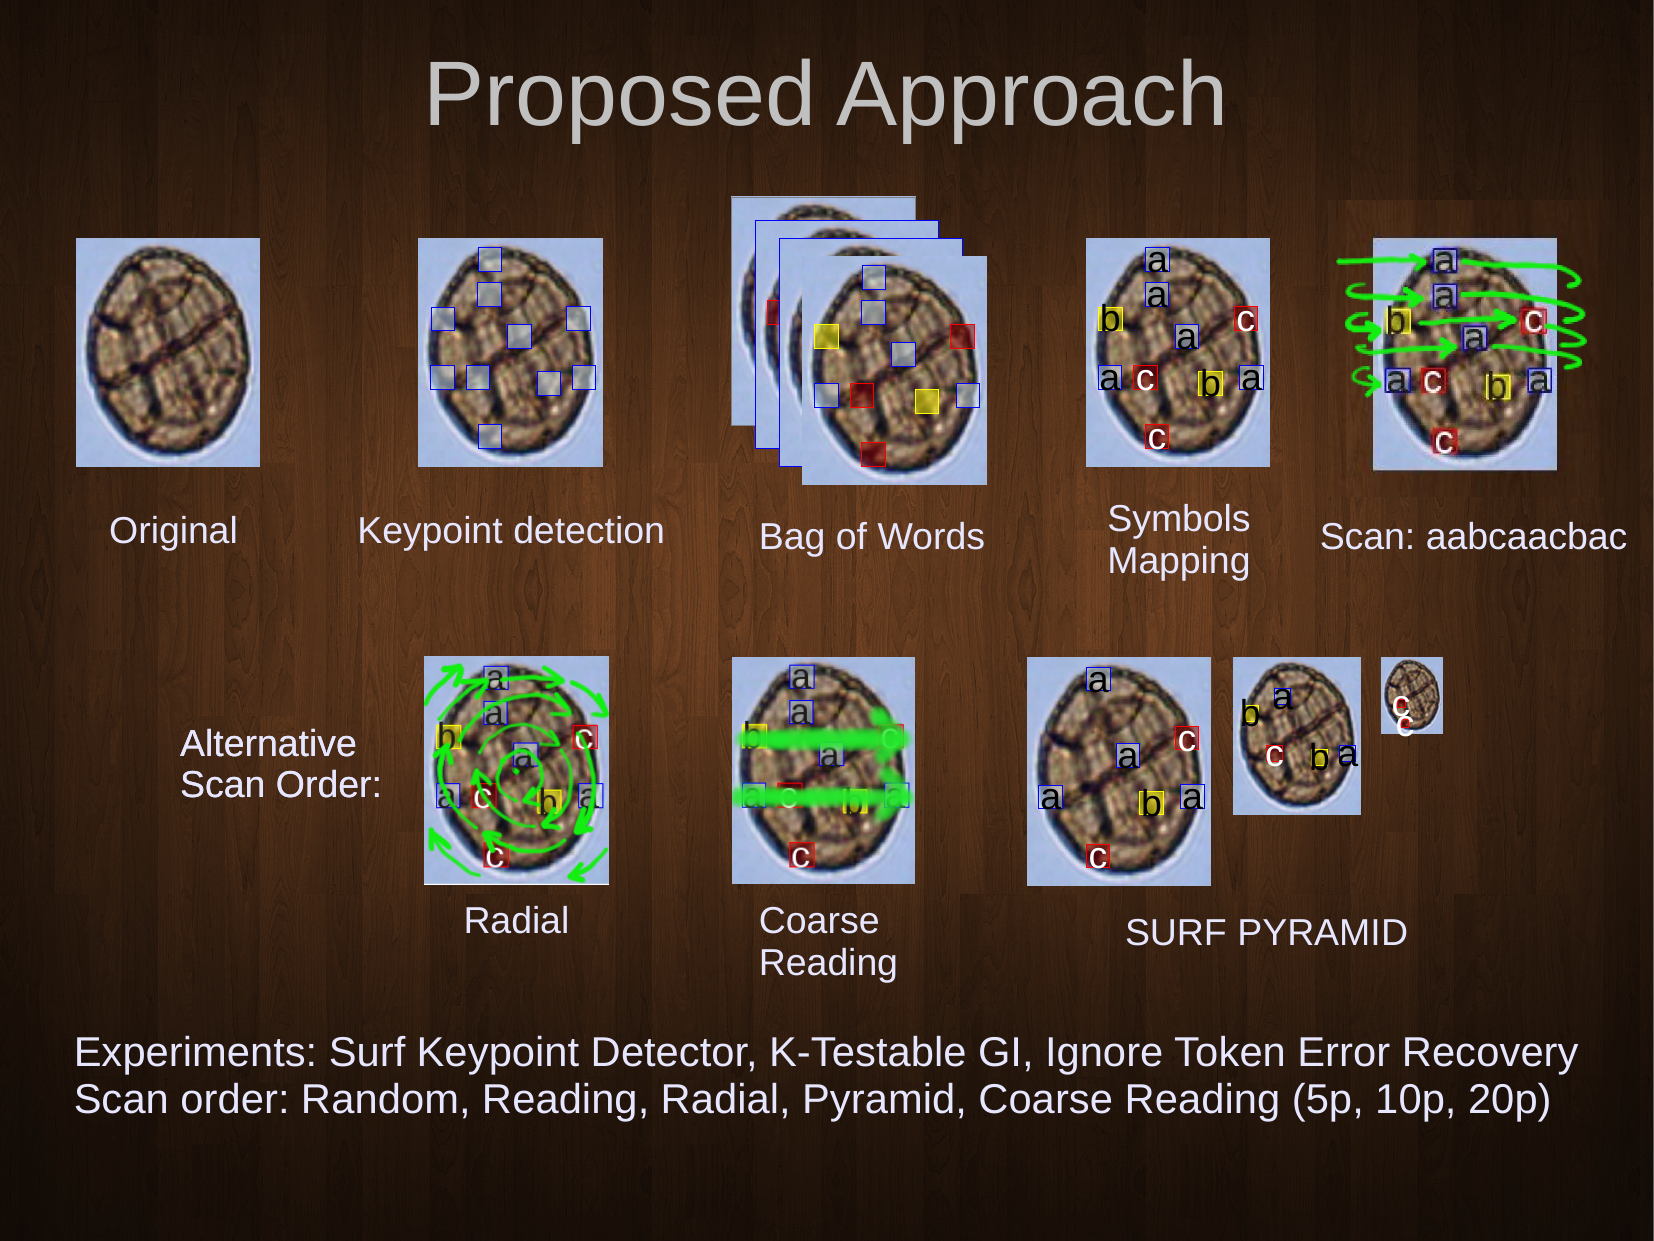

# Proposed Approach
a
a
c
b
a
a
a
c
b
c
Symbols Mapping
Original
Keypoint detection
Bag of Words
Scan: aabcaacbac
a
a
c
b
Alternative Scan Order:
Alternative Scan Order:
c
c
a
a
c
b
a
a
b
c
Radial
Coarse
Reading
SURF PYRAMID
Experiments: Surf Keypoint Detector, K-Testable GI, Ignore Token Error Recovery
Scan order: Random, Reading, Radial, Pyramid, Coarse Reading (5p, 10p, 20p)